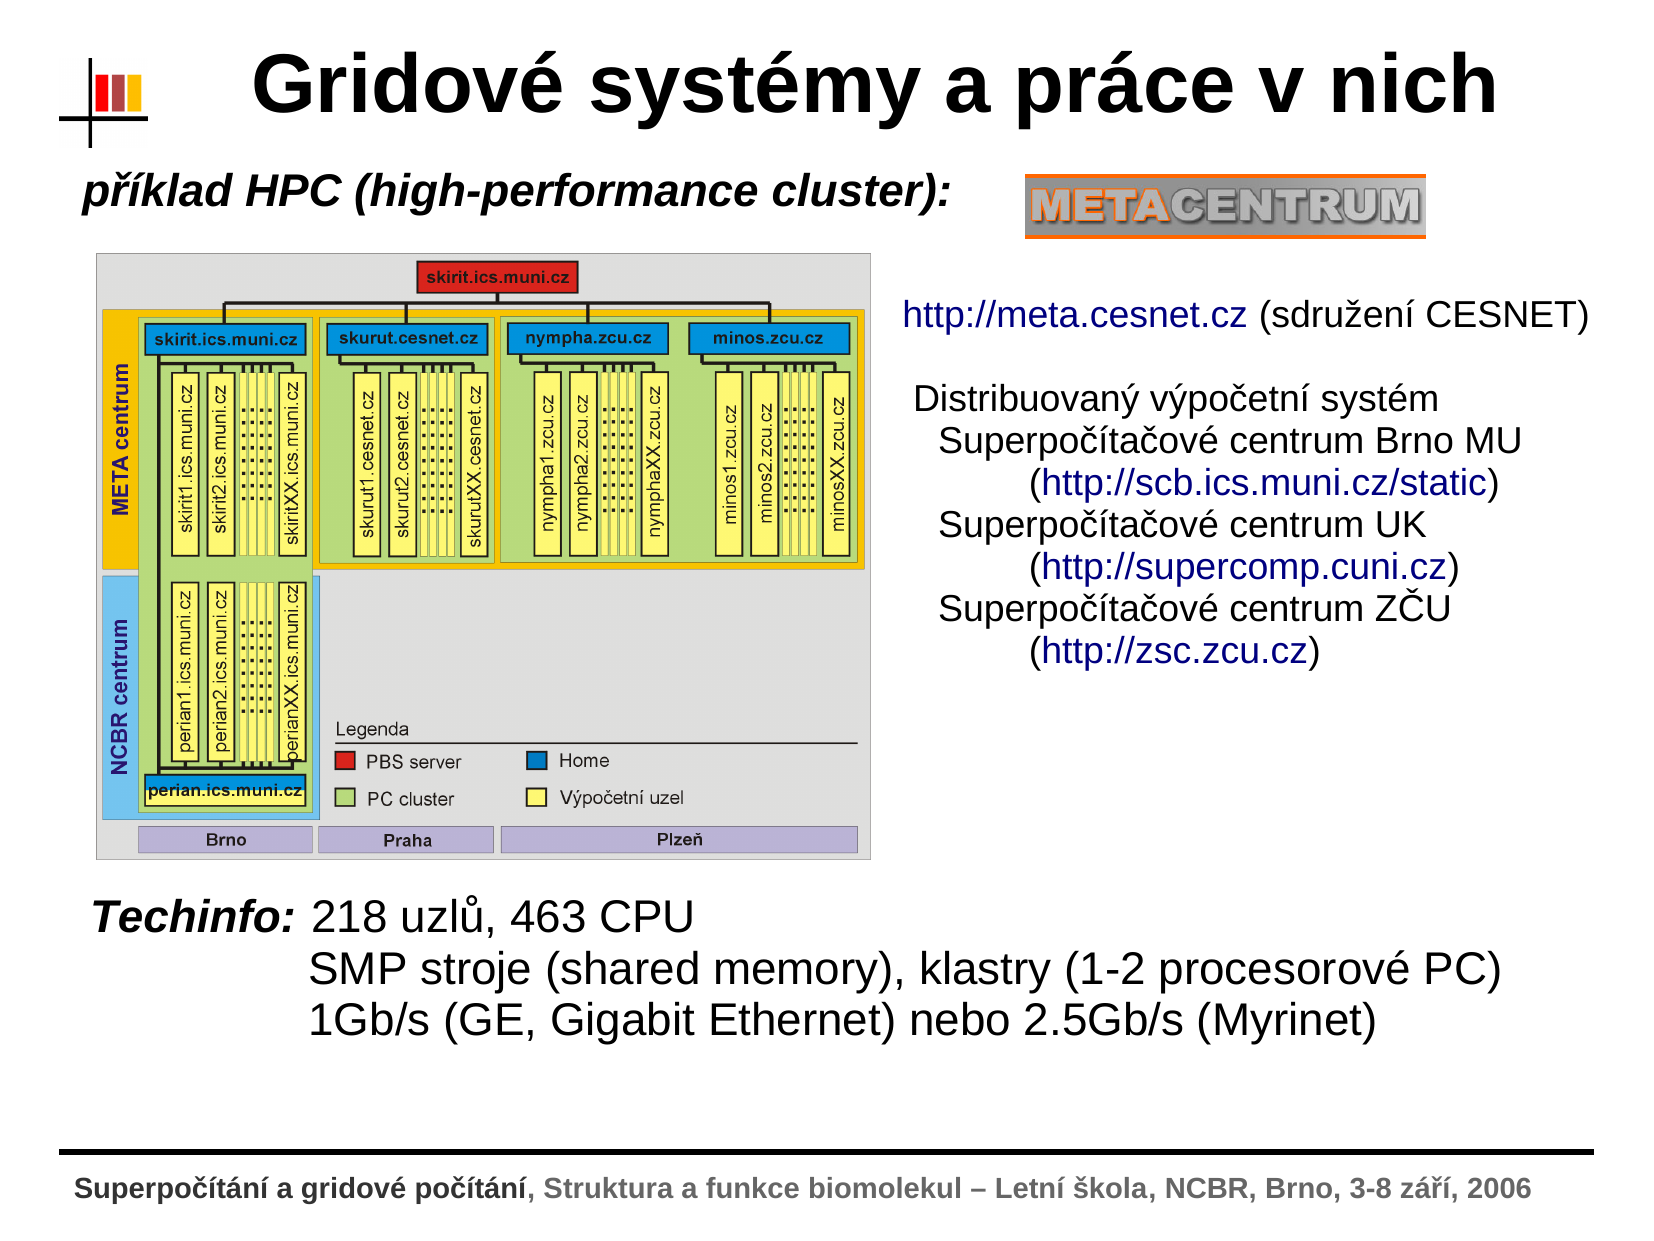

Gridové systémy a práce v nich
příklad HPC (high-performance cluster):
http://meta.cesnet.cz (sdružení CESNET)
 Distribuovaný výpočetní systém
Superpočítačové centrum Brno MU
	 (http://scb.ics.muni.cz/static)
Superpočítačové centrum UK
	 (http://supercomp.cuni.cz)
Superpočítačové centrum ZČU
	 (http://zsc.zcu.cz)
Techinfo:	218 uzlů, 463 CPU
		SMP stroje (shared memory), klastry (1-2 procesorové PC)
		1Gb/s (GE, Gigabit Ethernet) nebo 2.5Gb/s (Myrinet)
Superpočítání a gridové počítání, Struktura a funkce biomolekul – Letní škola, NCBR, Brno, 3-8 září, 2006